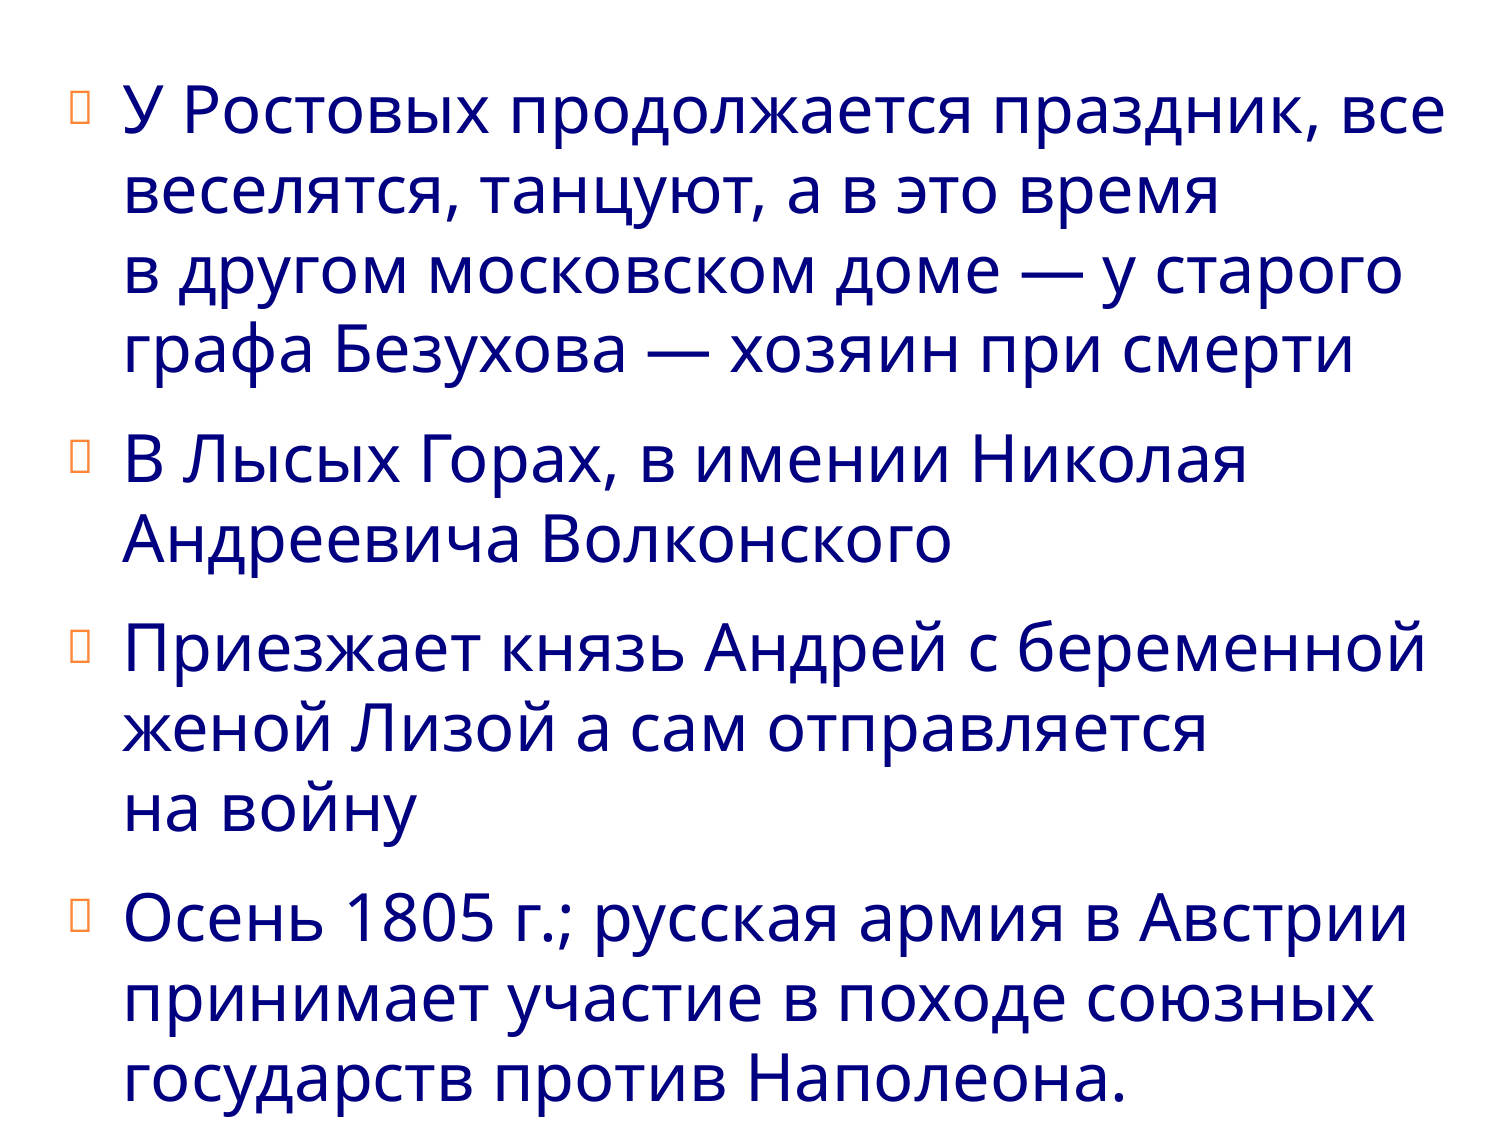

# У Ростовых продолжается праздник, все веселятся, танцуют, а в это время в другом московском доме — у старого графа Безухова — хозяин при смерти
В Лысых Горах, в имении Николая Андреевича Волконского
Приезжает князь Андрей с беременной женой Лизой а сам отправляется на войну
Осень 1805 г.; русская армия в Австрии принимает участие в походе союзных государств против Наполеона.